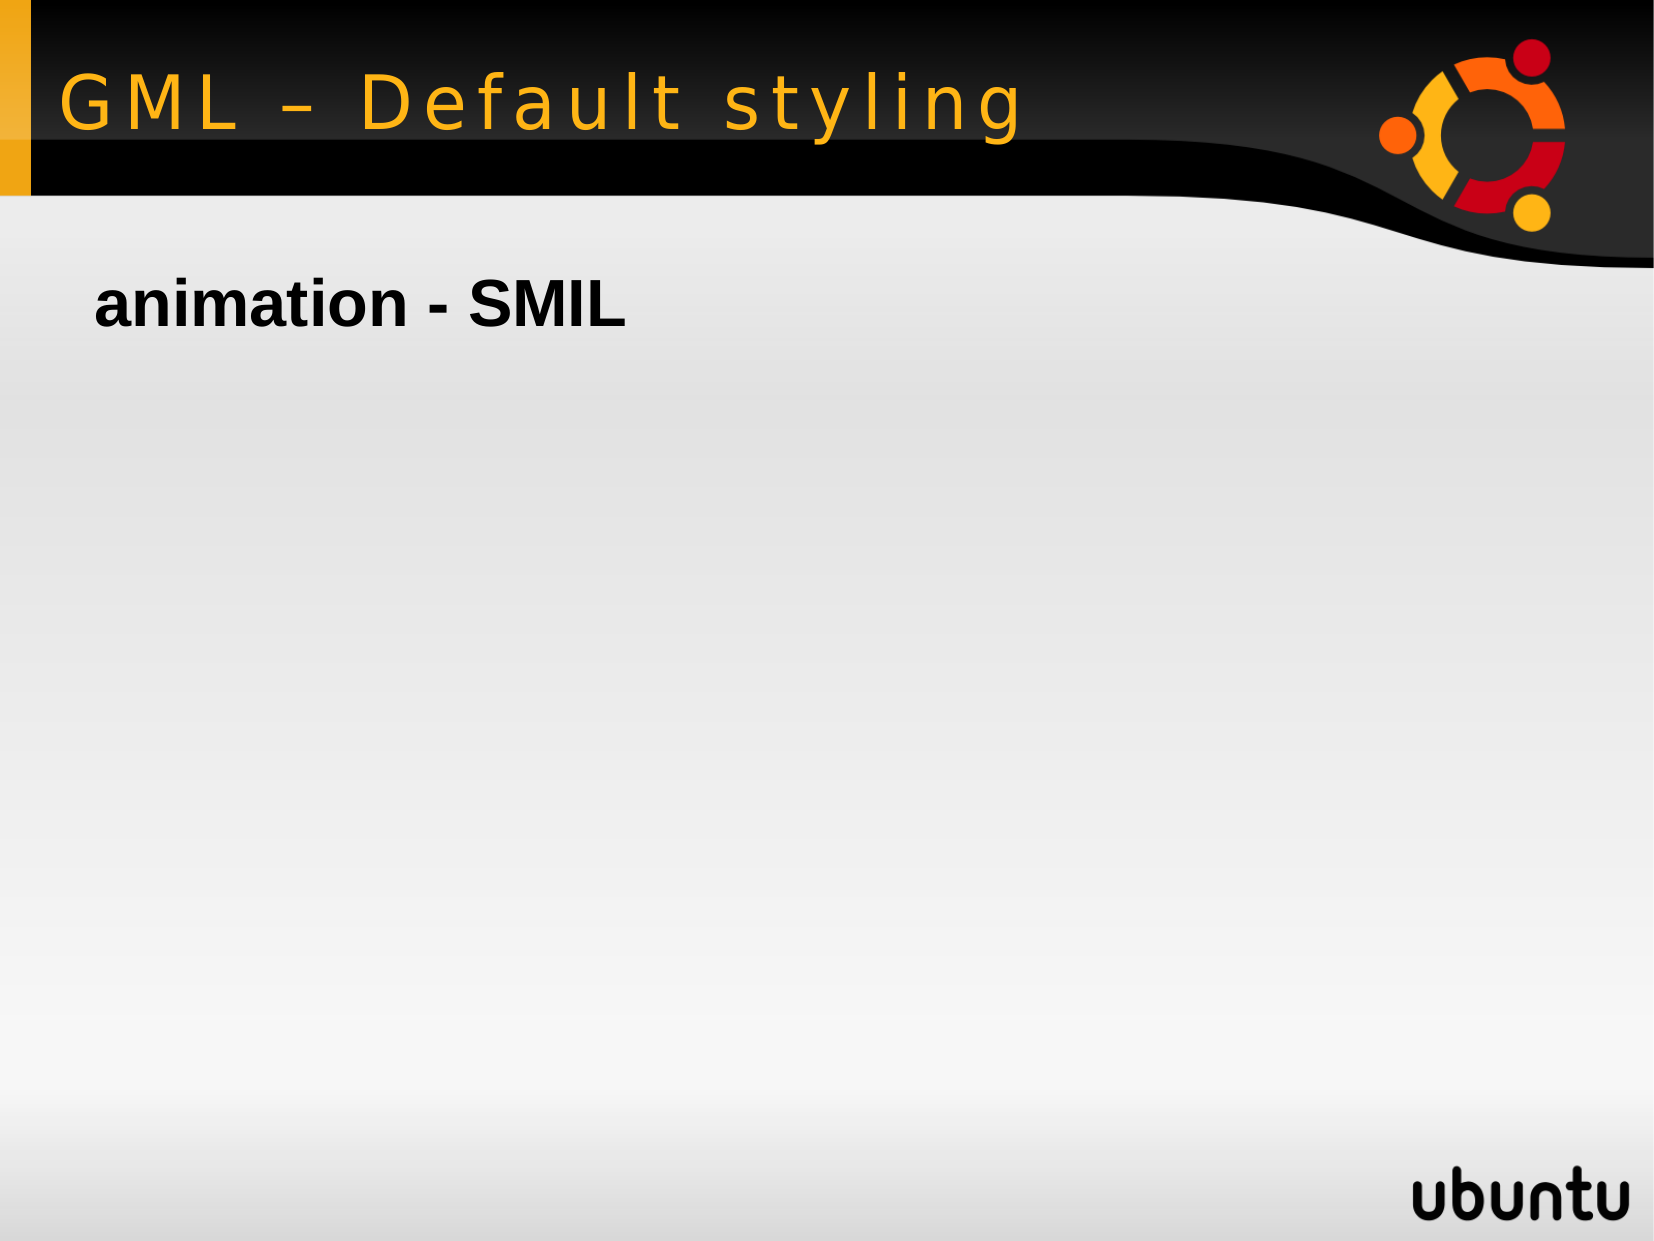

# GML – Default styling
animation - SMIL